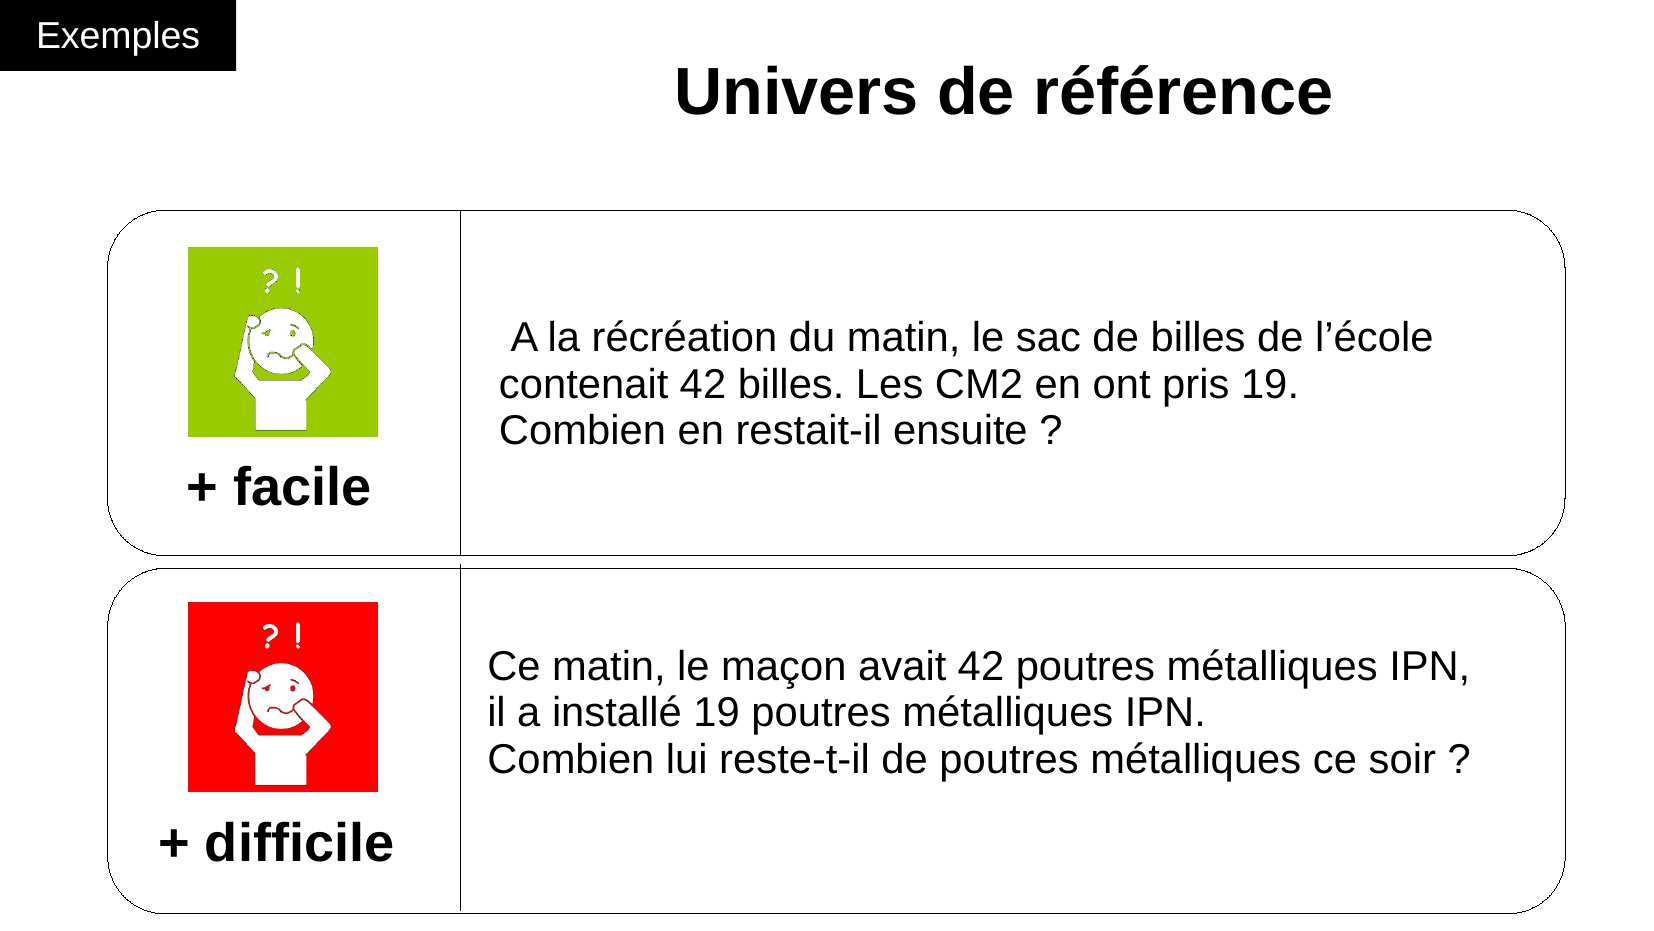

Exemples
Univers de référence
 A la récréation du matin, le sac de billes de l’école
contenait 42 billes. Les CM2 en ont pris 19.
Combien en restait-il ensuite ?
+ facile
Ce matin, le maçon avait 42 poutres métalliques IPN,
il a installé 19 poutres métalliques IPN.
Combien lui reste-t-il de poutres métalliques ce soir ?
+ difficile